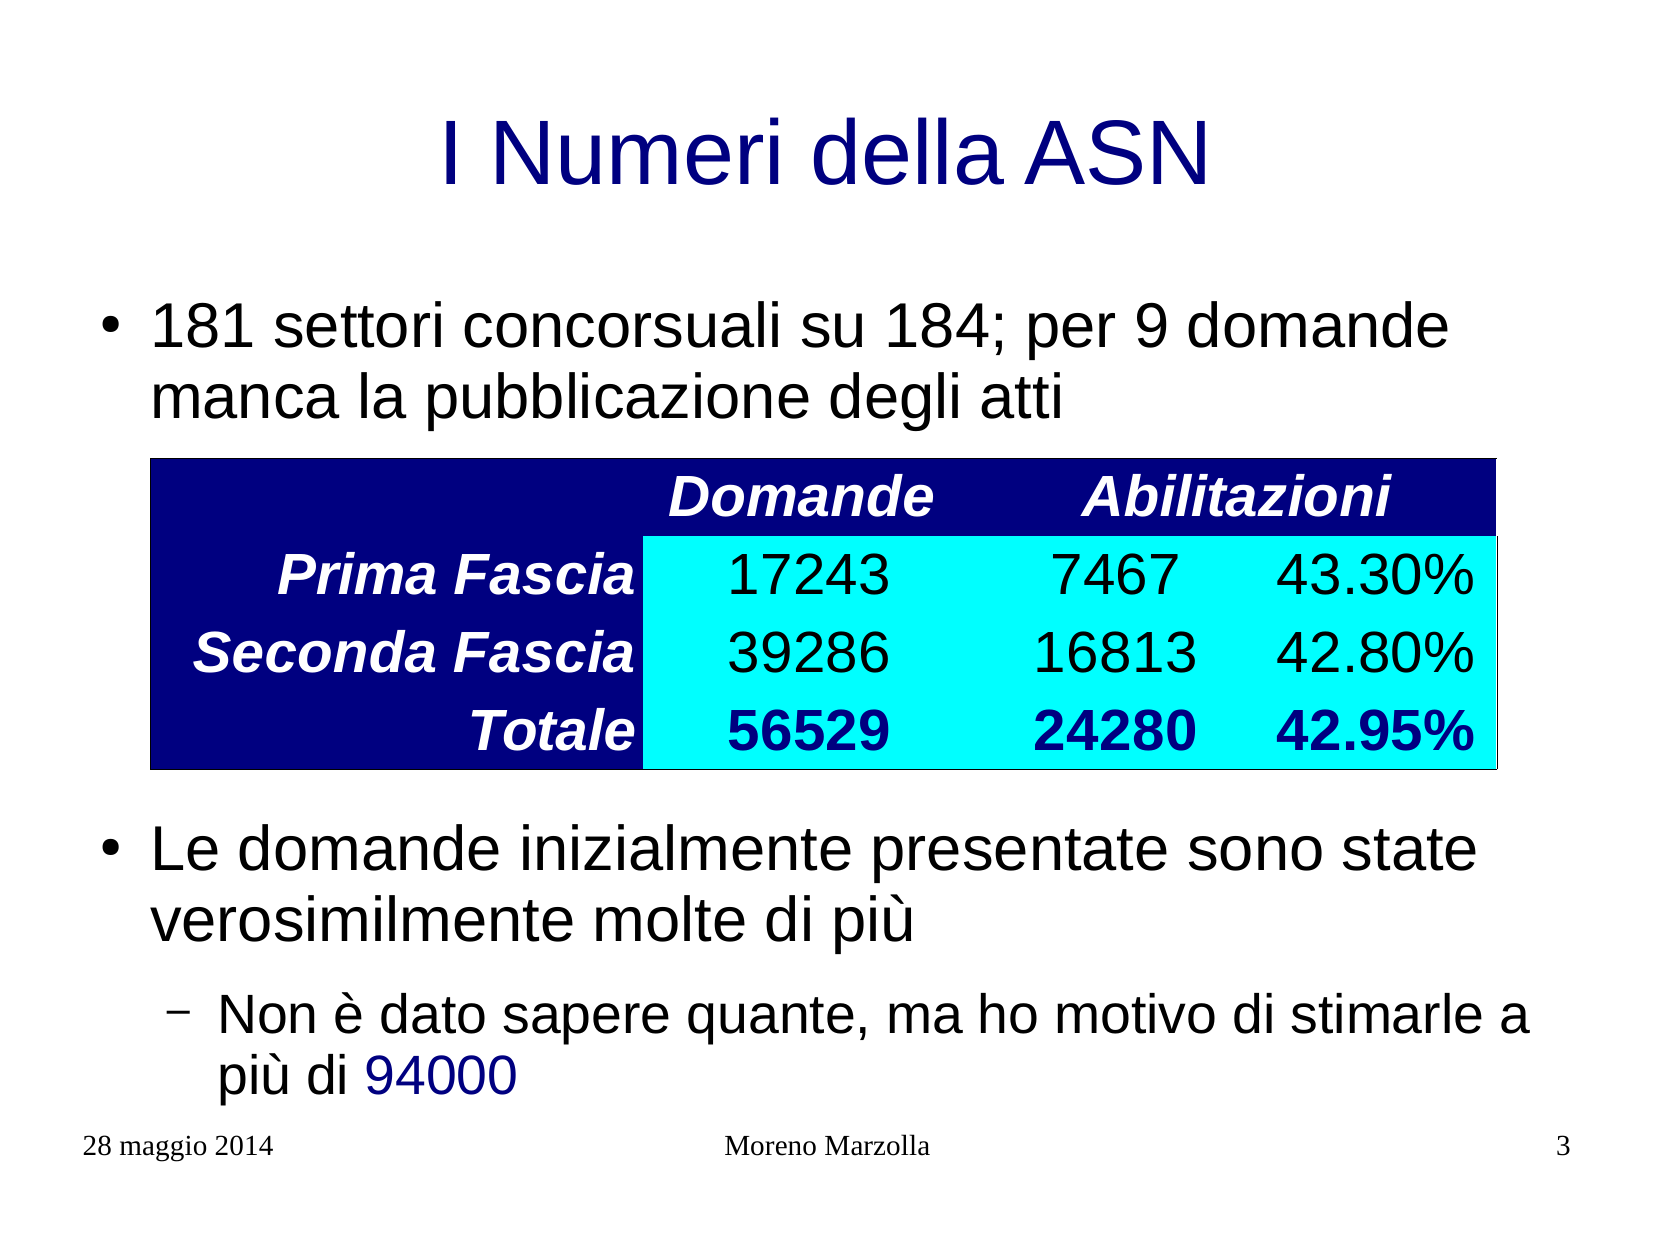

# I Numeri della ASN
181 settori concorsuali su 184; per 9 domande manca la pubblicazione degli atti
Le domande inizialmente presentate sono state verosimilmente molte di più
Non è dato sapere quante, ma ho motivo di stimarle a più di 94000
28 maggio 2014
Moreno Marzolla
3